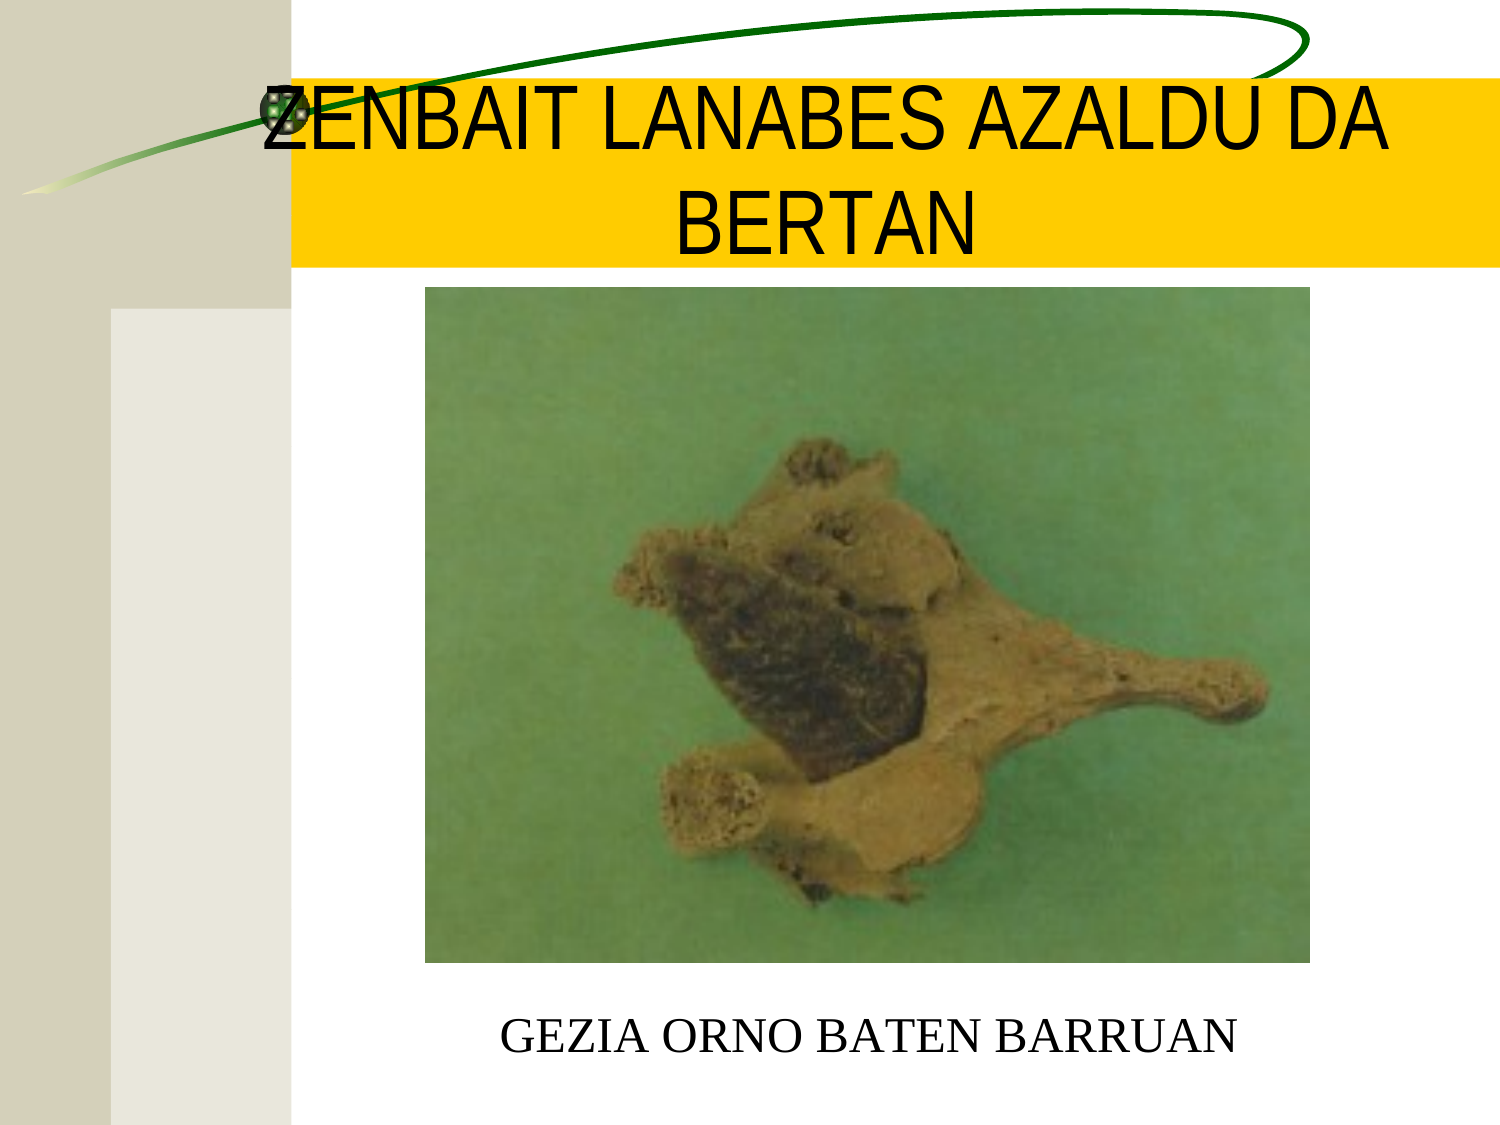

# ZENBAIT LANABES AZALDU DA BERTAN
GEZIA ORNO BATEN BARRUAN